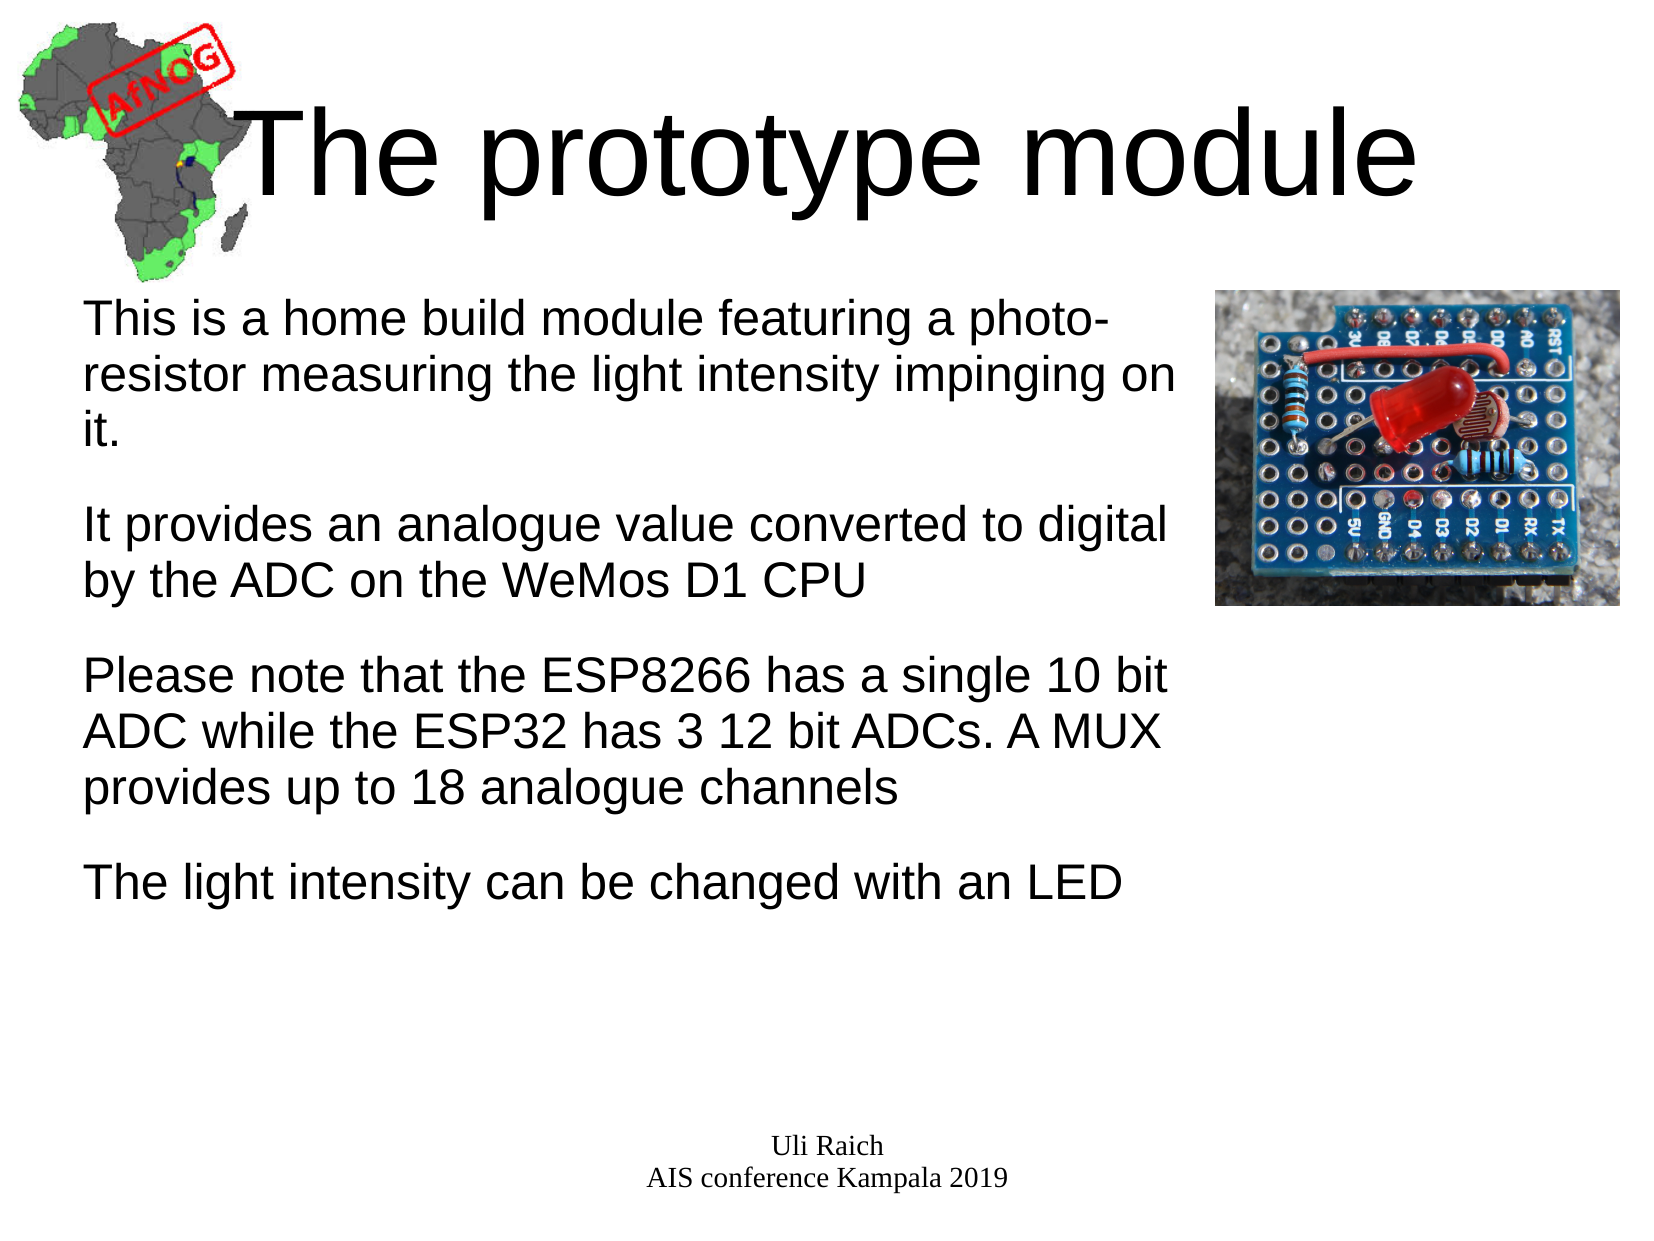

# The prototype module
This is a home build module featuring a photo-resistor measuring the light intensity impinging on it.
It provides an analogue value converted to digital by the ADC on the WeMos D1 CPU
Please note that the ESP8266 has a single 10 bit ADC while the ESP32 has 3 12 bit ADCs. A MUX provides up to 18 analogue channels
The light intensity can be changed with an LED